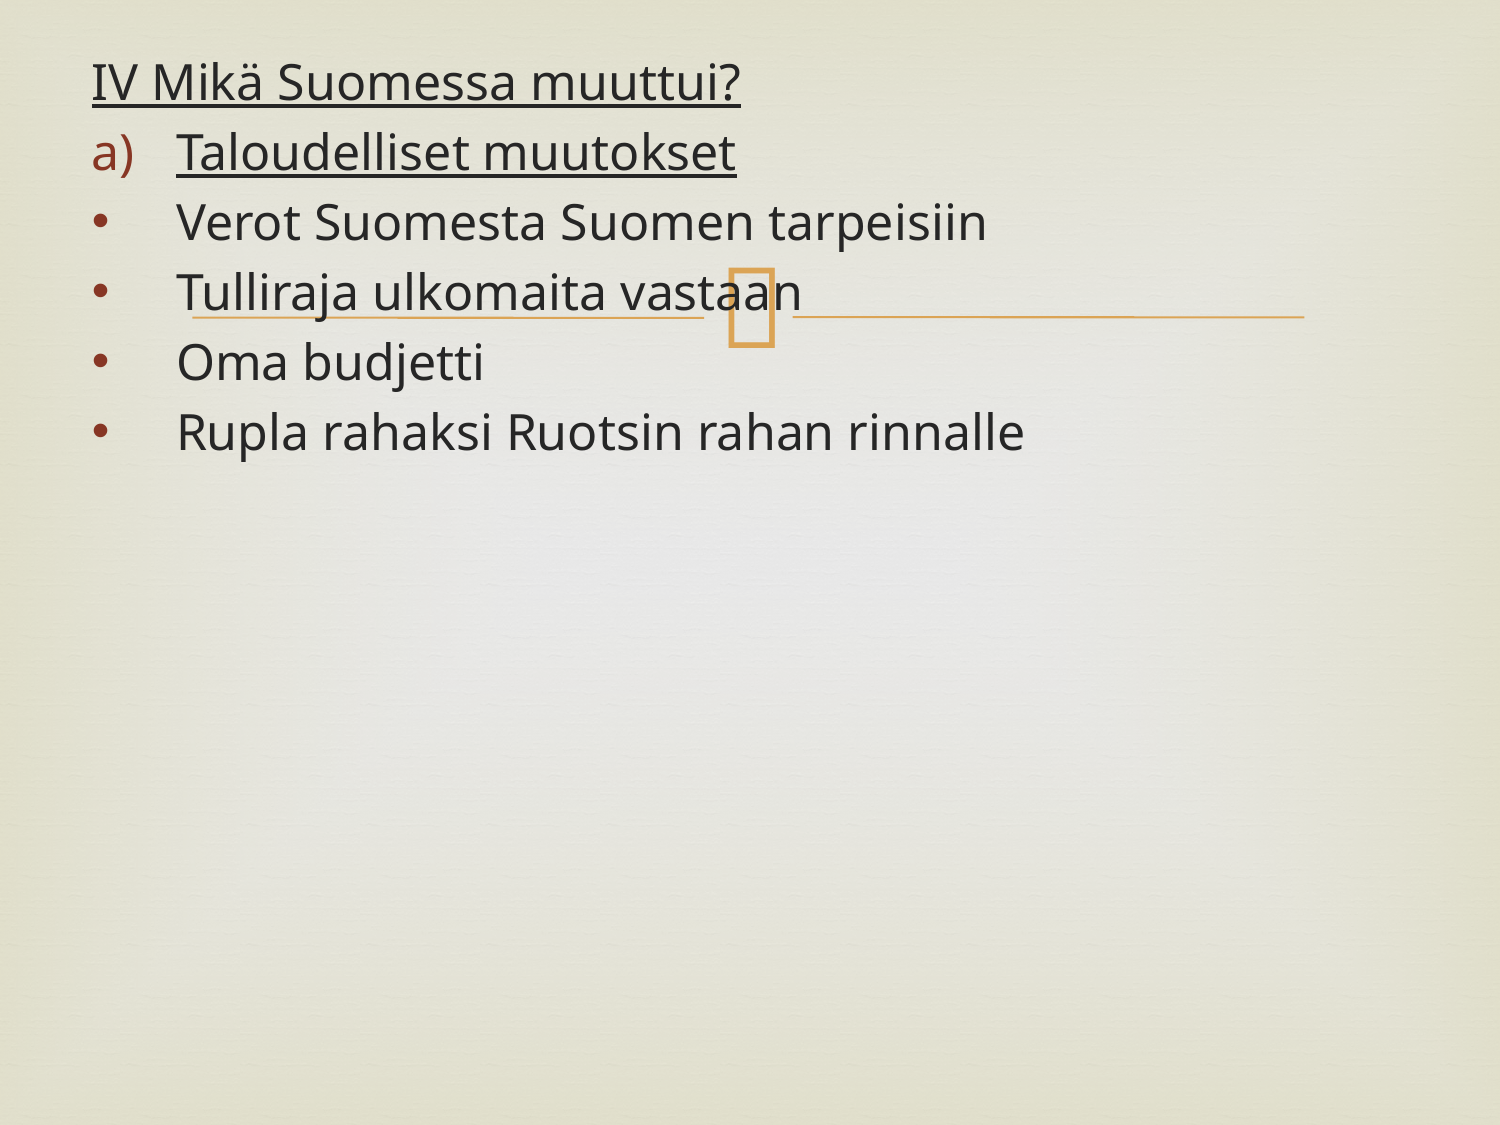

# IV Mikä Suomessa muuttui?
Taloudelliset muutokset
Verot Suomesta Suomen tarpeisiin
Tulliraja ulkomaita vastaan
Oma budjetti
Rupla rahaksi Ruotsin rahan rinnalle